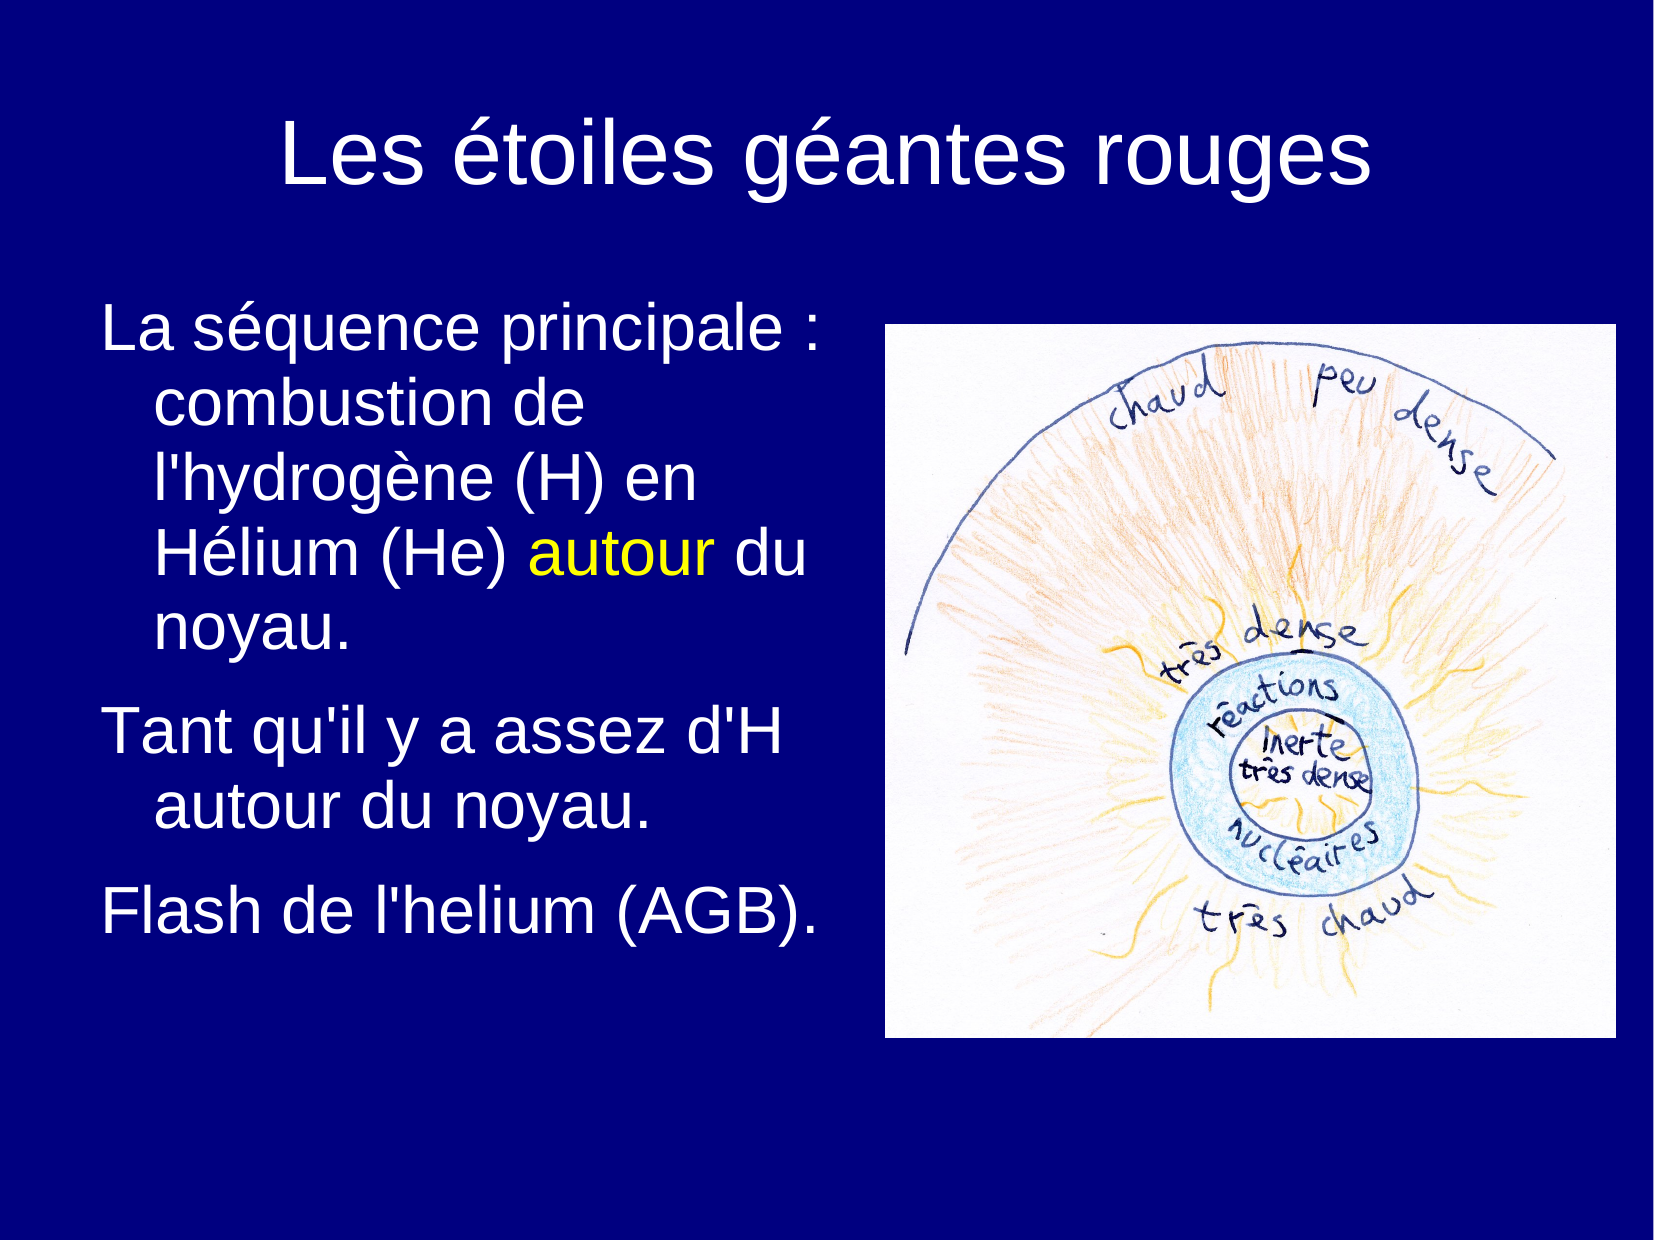

# Les étoiles géantes rouges
La séquence principale : combustion de l'hydrogène (H) en Hélium (He) autour du noyau.
Tant qu'il y a assez d'H autour du noyau.
Flash de l'helium (AGB).